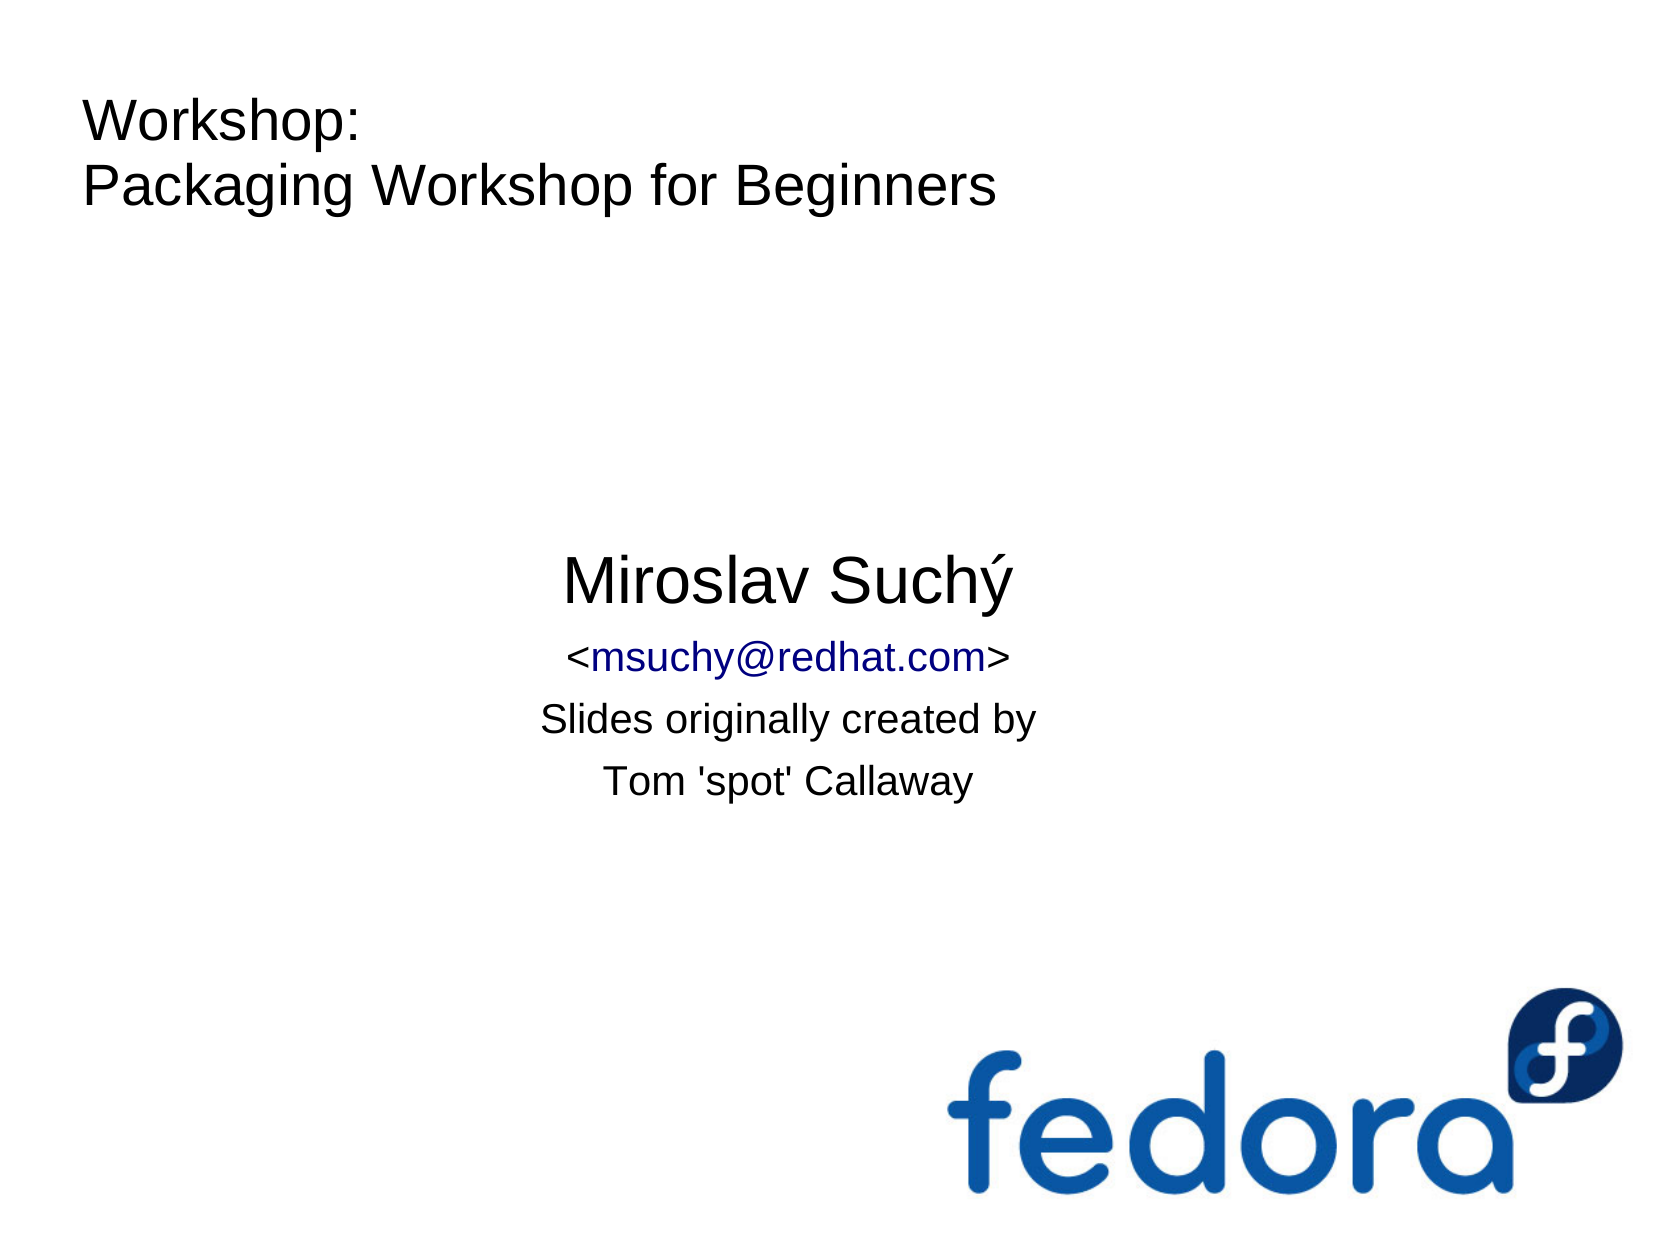

# Workshop: Packaging Workshop for Beginners
Miroslav Suchý
<msuchy@redhat.com>
Slides originally created by
Tom 'spot' Callaway